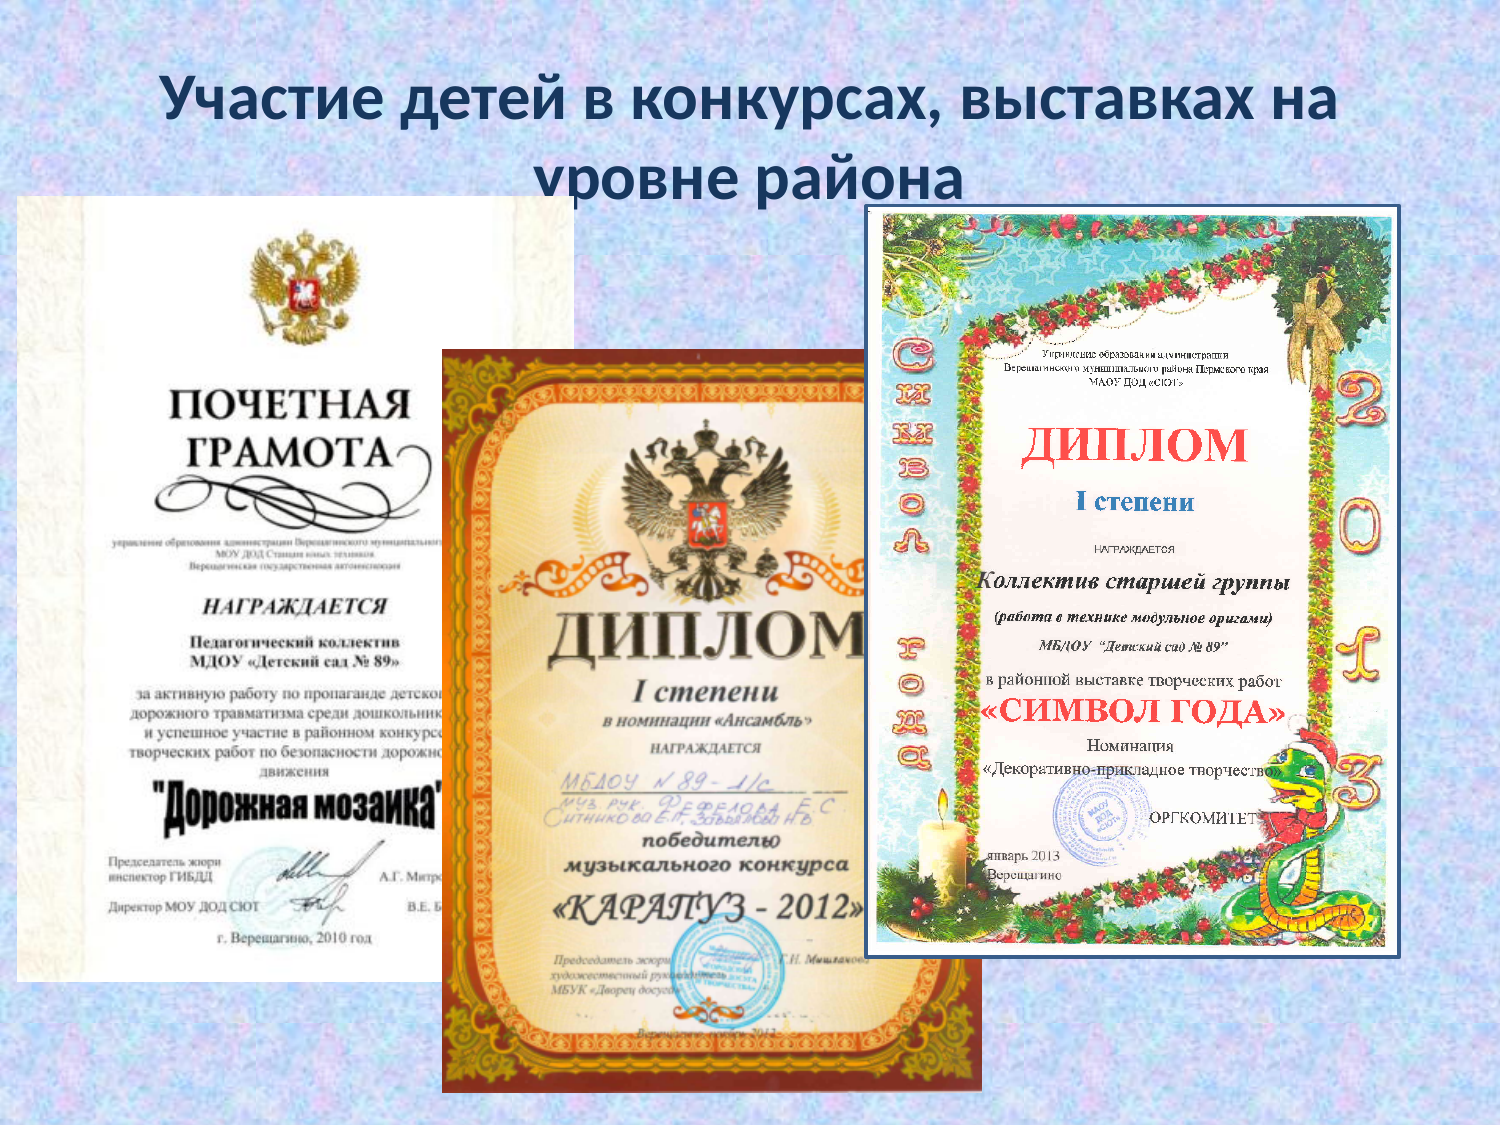

# Участие детей в конкурсах, выставках на уровне района